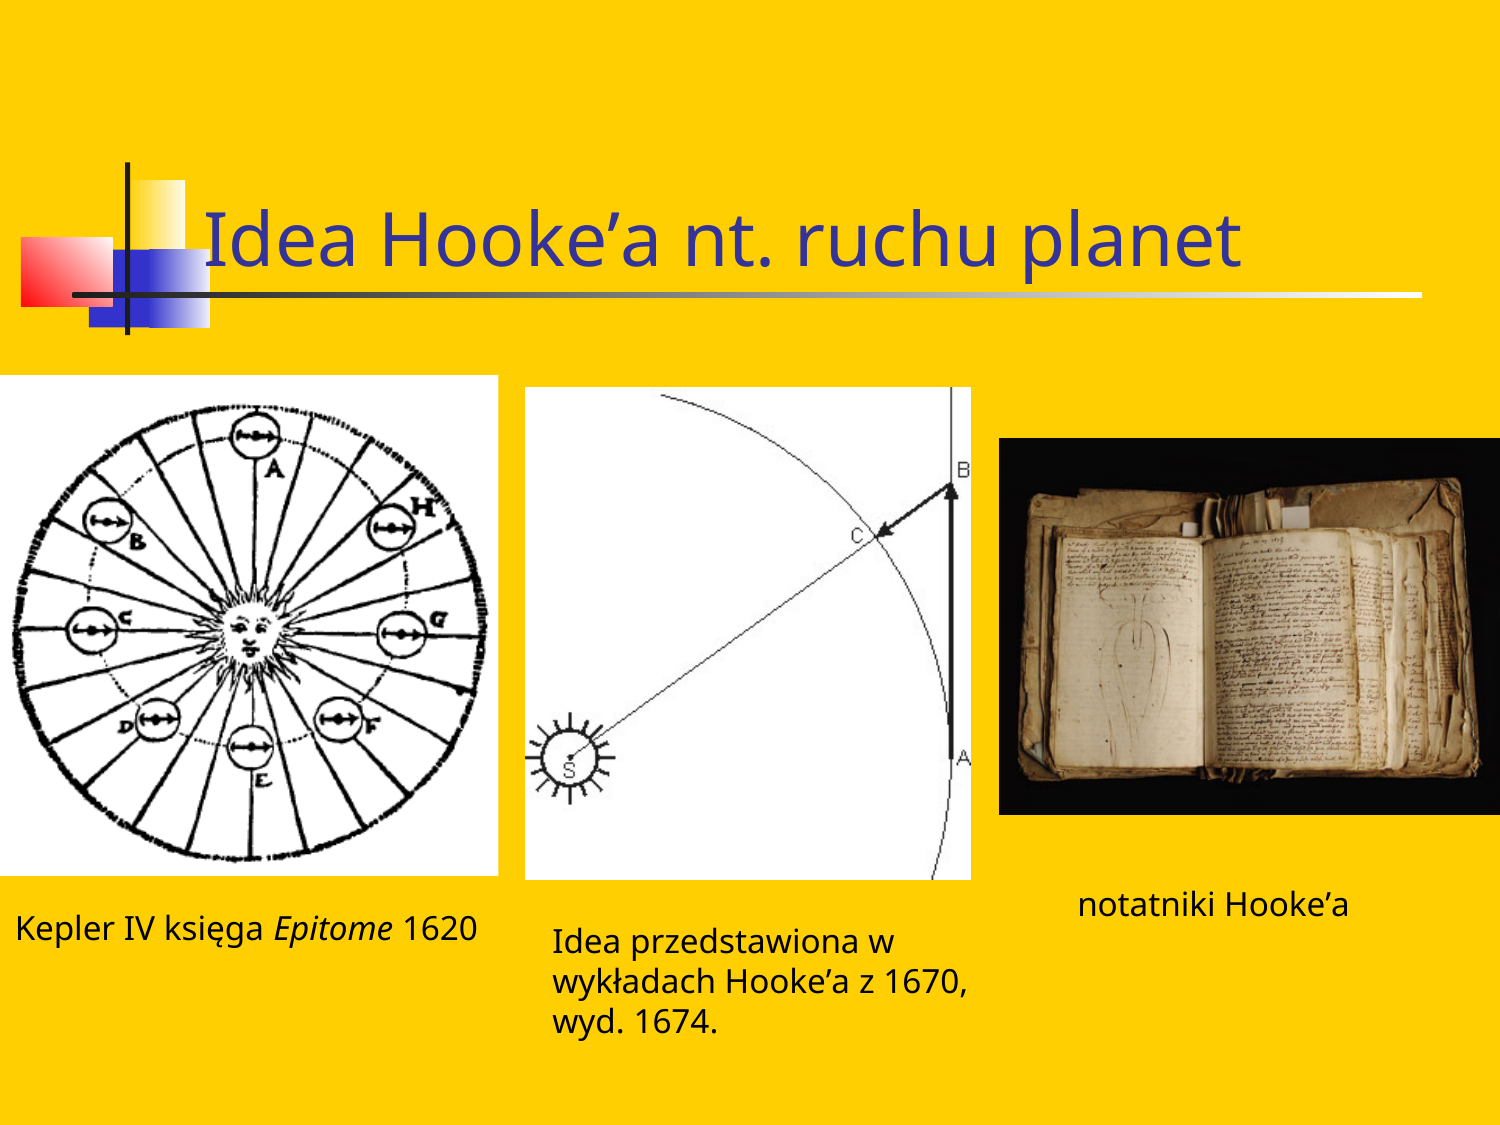

# Idea Hooke’a nt. ruchu planet
notatniki Hooke’a
Kepler IV księga Epitome 1620
Idea przedstawiona w wykładach Hooke’a z 1670, wyd. 1674.